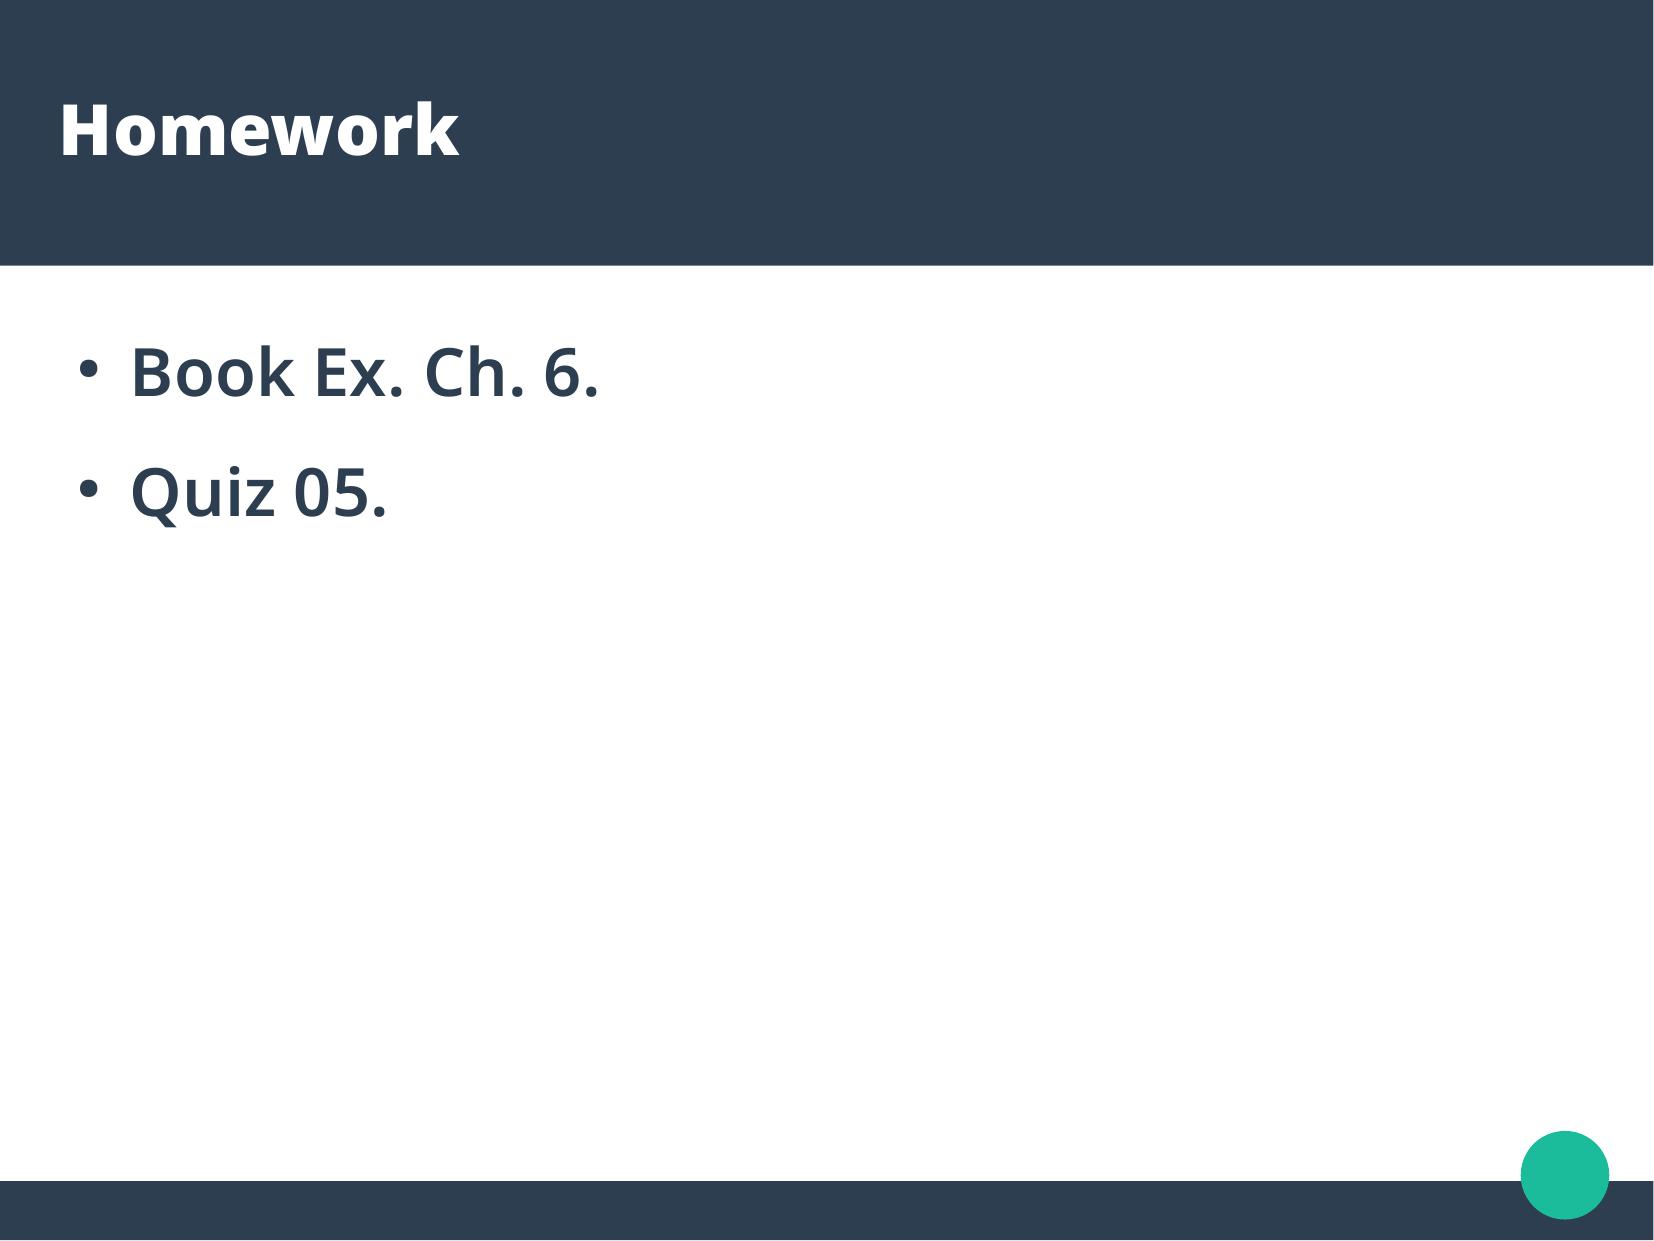

# Homework
Book Ex. Ch. 6.
Quiz 05.